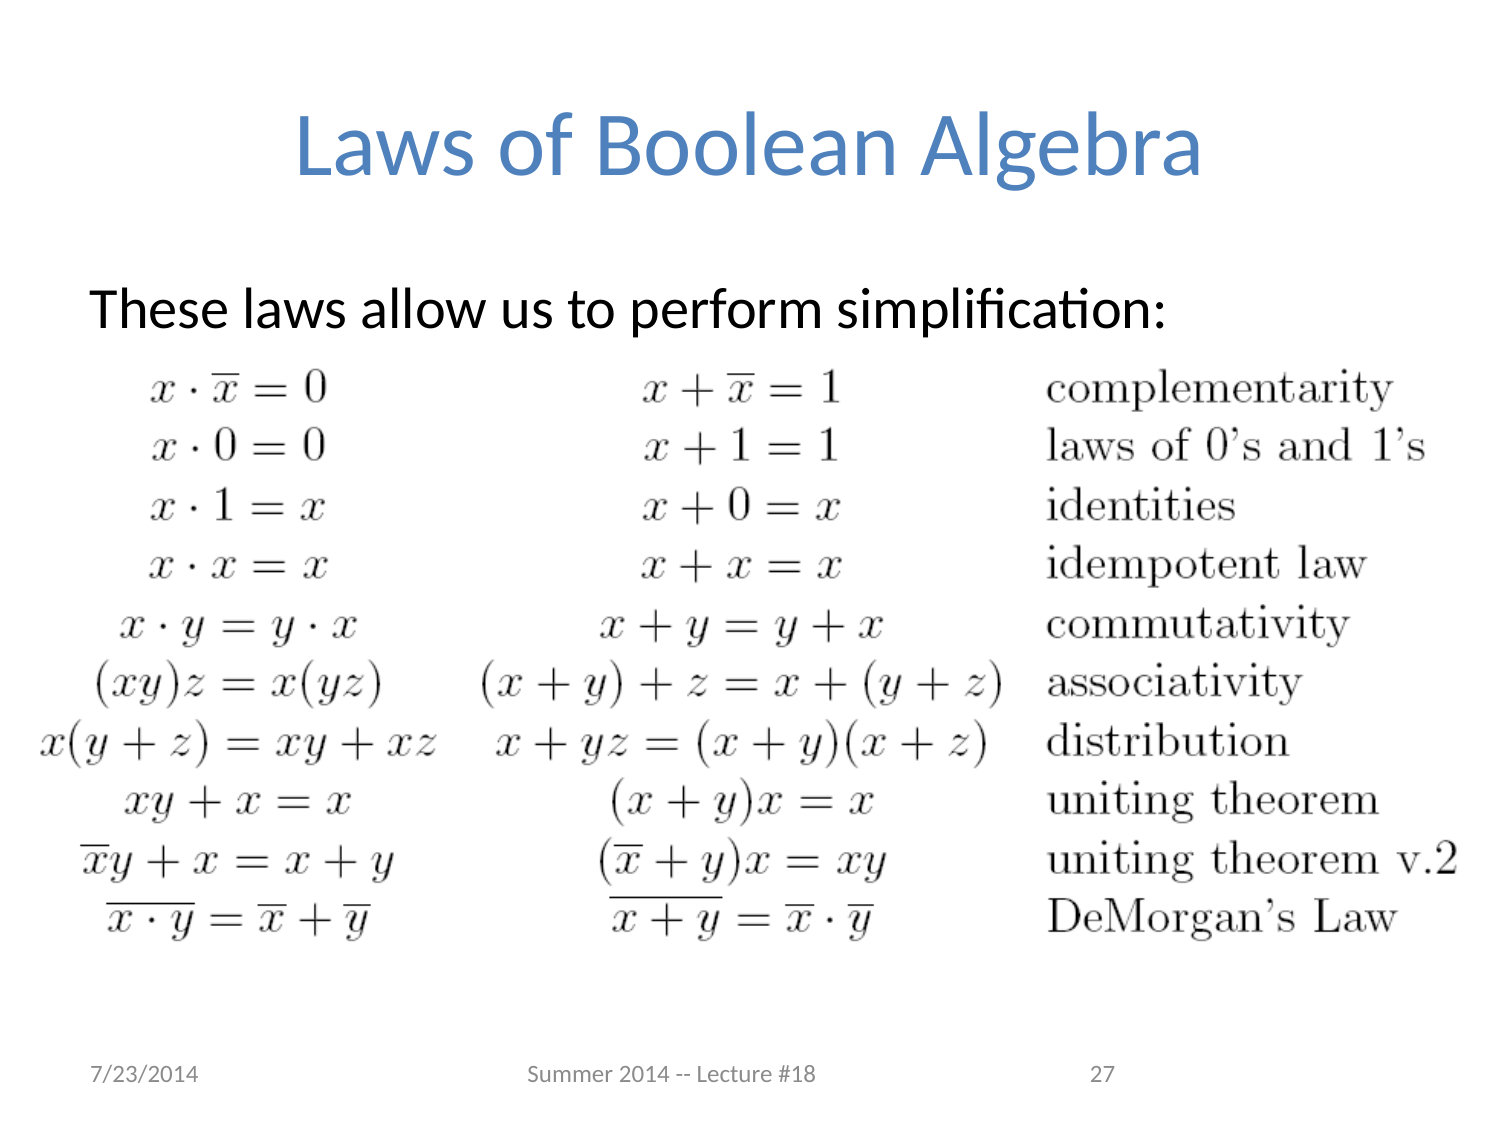

# Laws of Boolean Algebra
These laws allow us to perform simplification:
7/23/2014
Summer 2014 -- Lecture #18